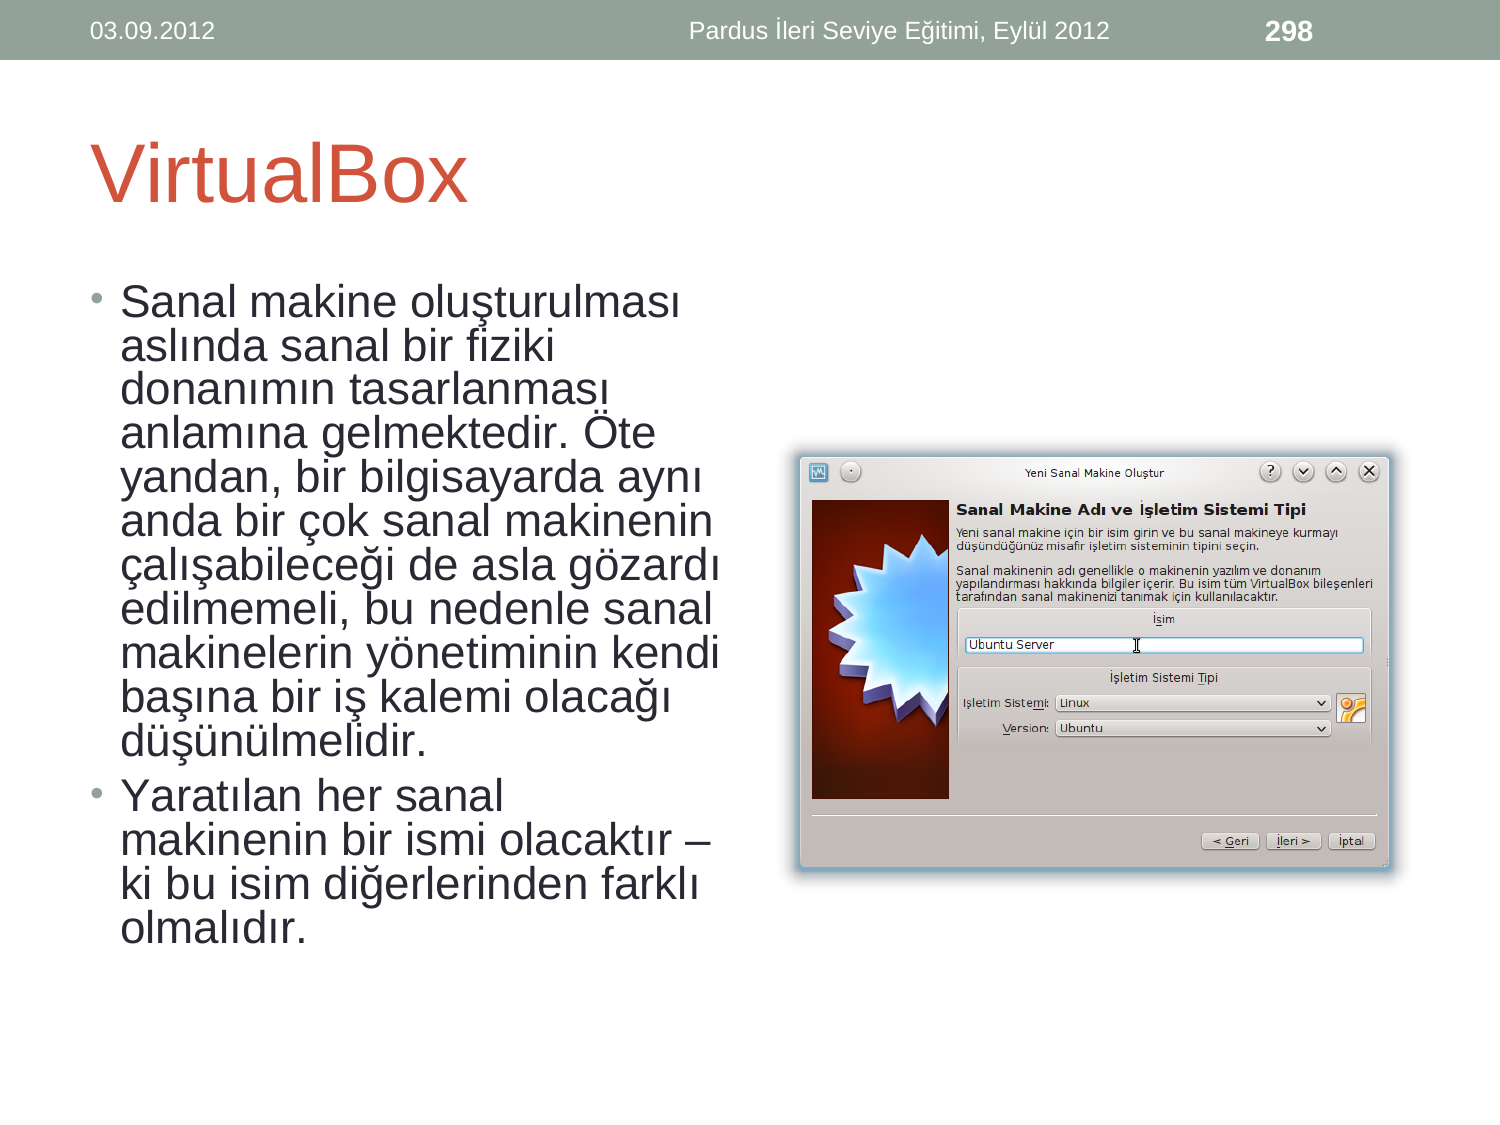

03.09.2012
Pardus İleri Seviye Eğitimi, Eylül 2012
# VirtualBox
Sanal makine oluşturulması aslında sanal bir fiziki donanımın tasarlanması anlamına gelmektedir. Öte yandan, bir bilgisayarda aynı anda bir çok sanal makinenin çalışabileceği de asla gözardı edilmemeli, bu nedenle sanal makinelerin yönetiminin kendi başına bir iş kalemi olacağı düşünülmelidir.
Yaratılan her sanal makinenin bir ismi olacaktır – ki bu isim diğerlerinden farklı olmalıdır.